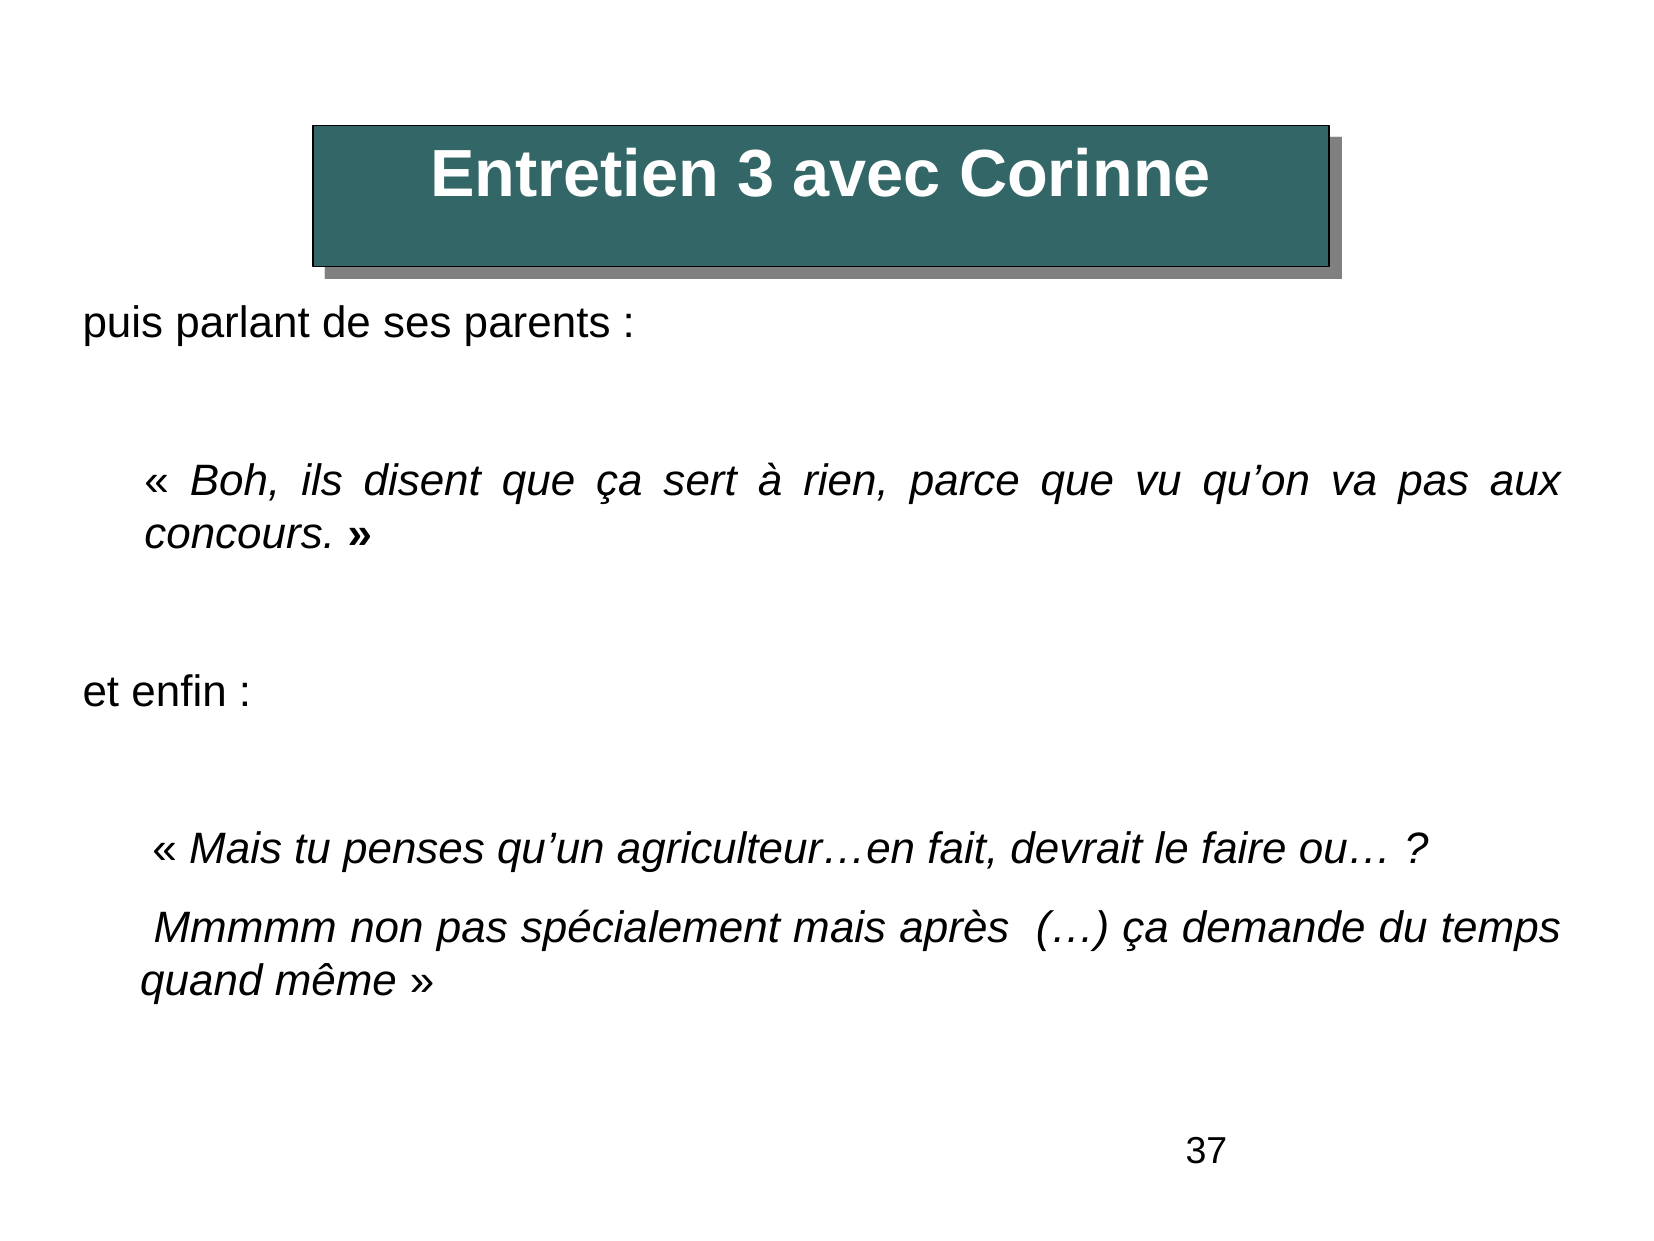

#
Entretien 3 avec Corinne
puis parlant de ses parents :
« Boh, ils disent que ça sert à rien, parce que vu qu’on va pas aux concours. »
et enfin :
 « Mais tu penses qu’un agriculteur…en fait, devrait le faire ou… ?
 Mmmmm non pas spécialement mais après (…) ça demande du temps quand même »
37